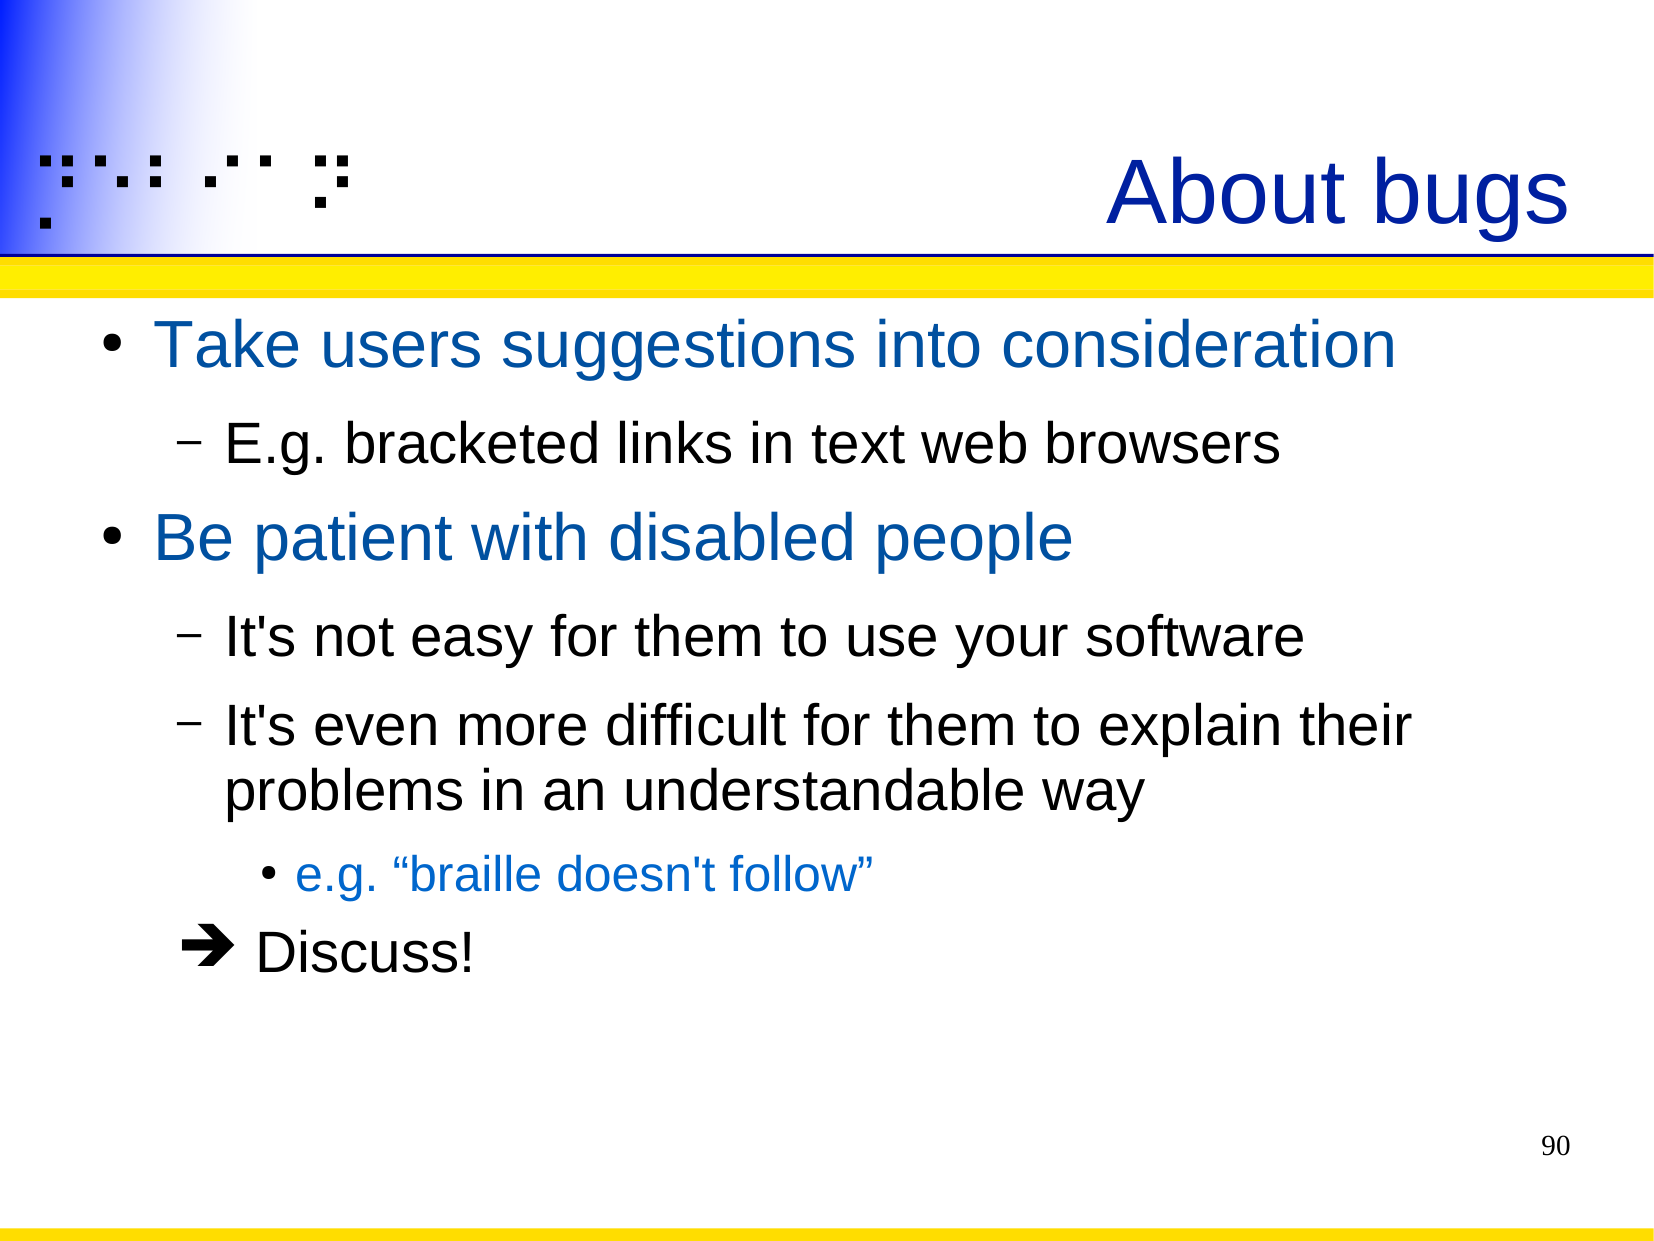

# About bugs
Take users suggestions into consideration
E.g. bracketed links in text web browsers
Be patient with disabled people
It's not easy for them to use your software
It's even more difficult for them to explain their problems in an understandable way
e.g. “braille doesn't follow”
 Discuss!
90